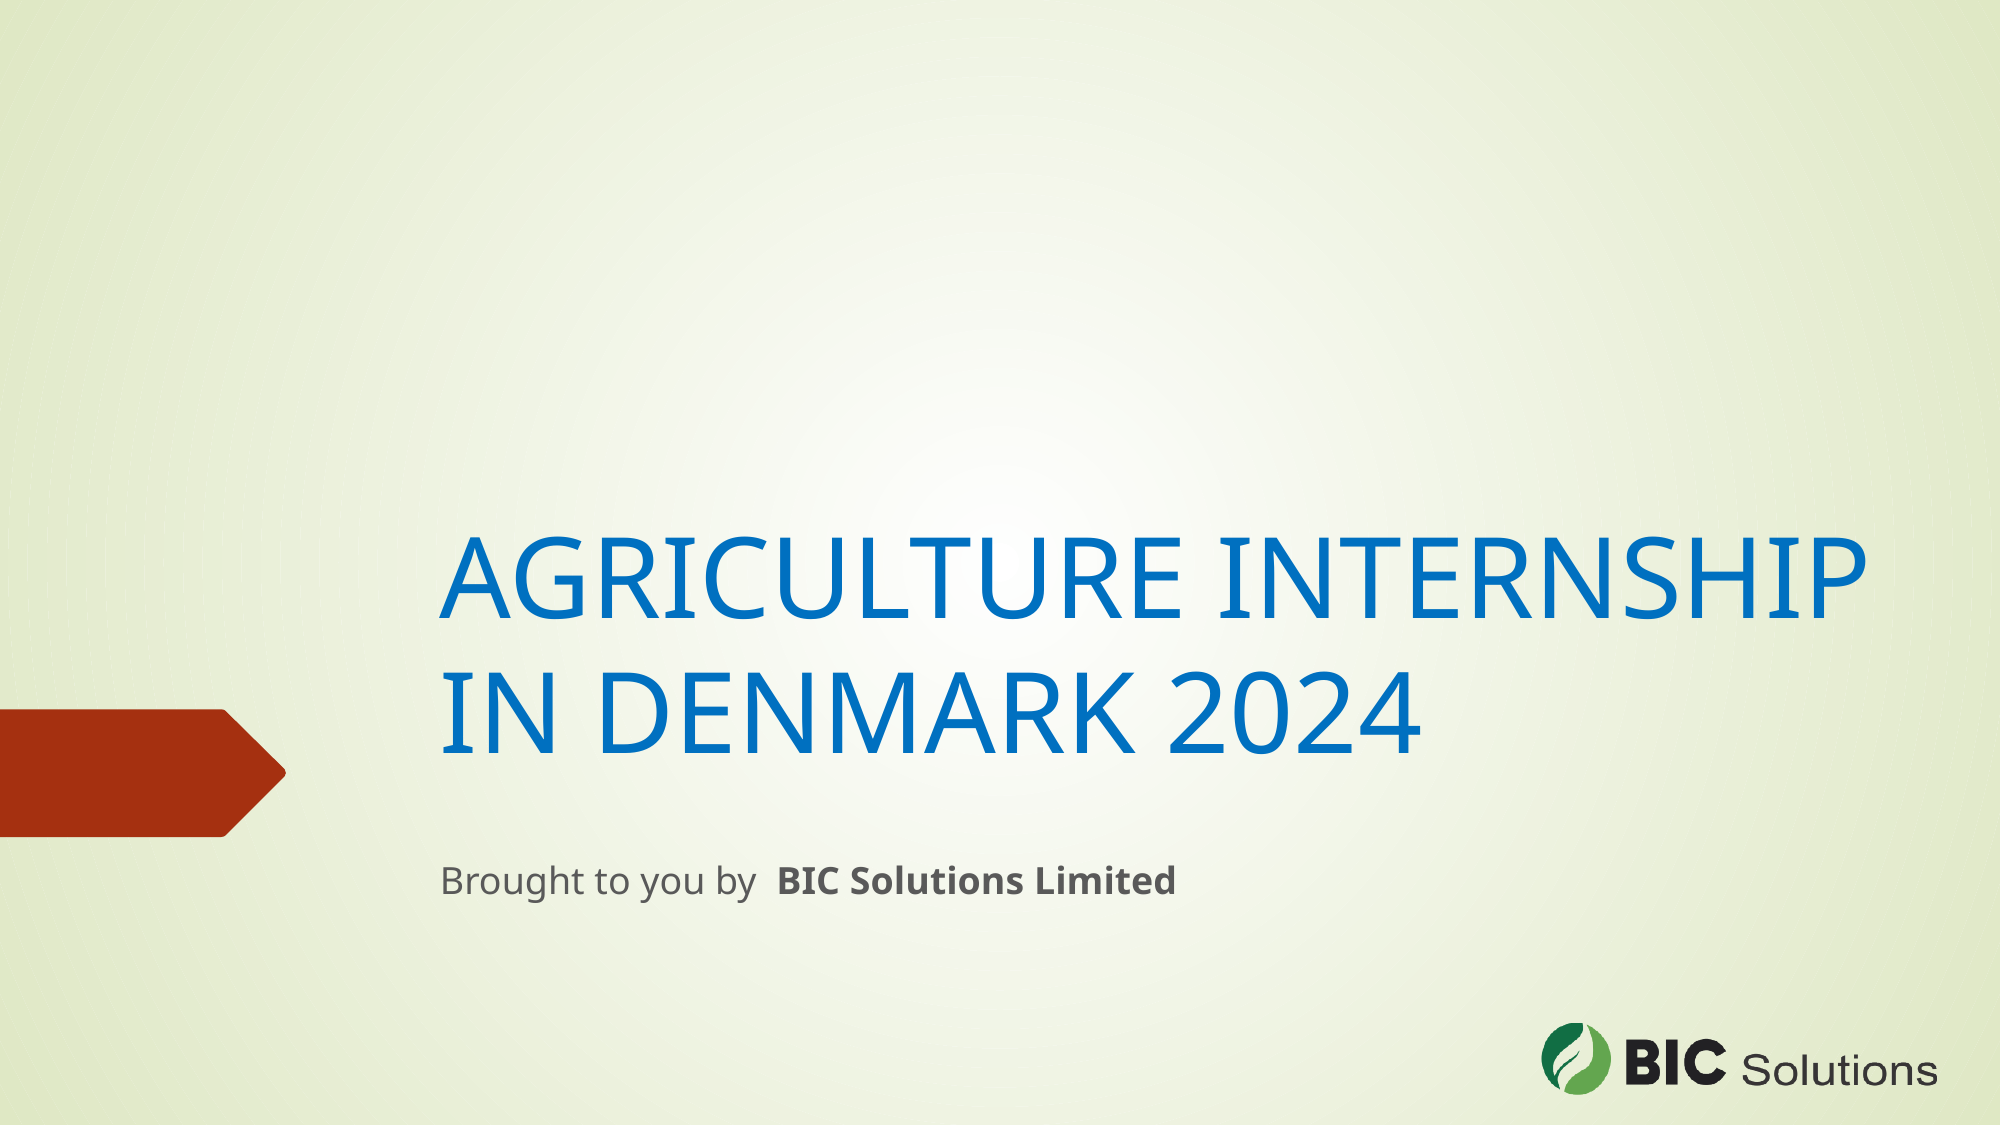

# AGRICULTURE INTERNSHIP IN DENMARK 2024
Brought to you by BIC Solutions Limited